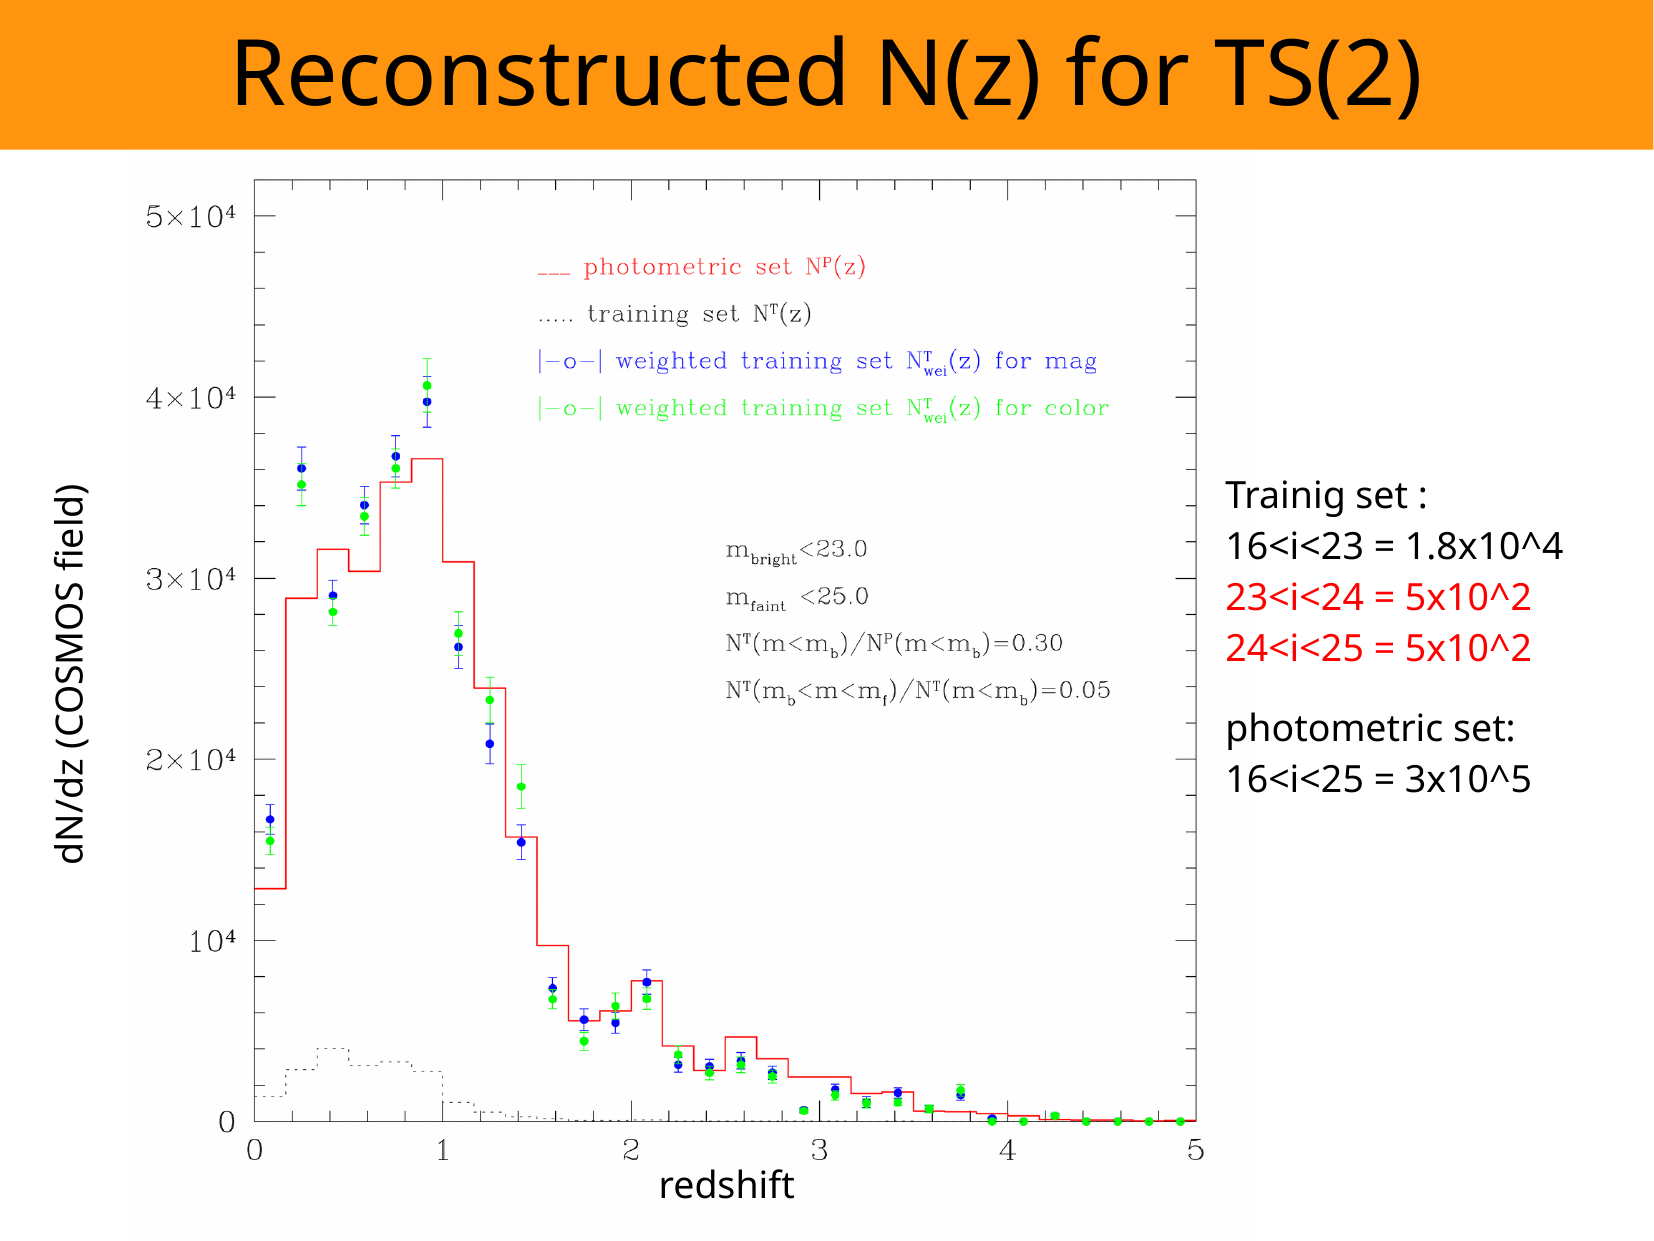

Reconstructed N(z) for TS(2)
Trainig set :
16<i<23 = 1.8x10^4
23<i<24 = 5x10^2
24<i<25 = 5x10^2
photometric set:
16<i<25 = 3x10^5
dN/dz (COSMOS field)
redshift